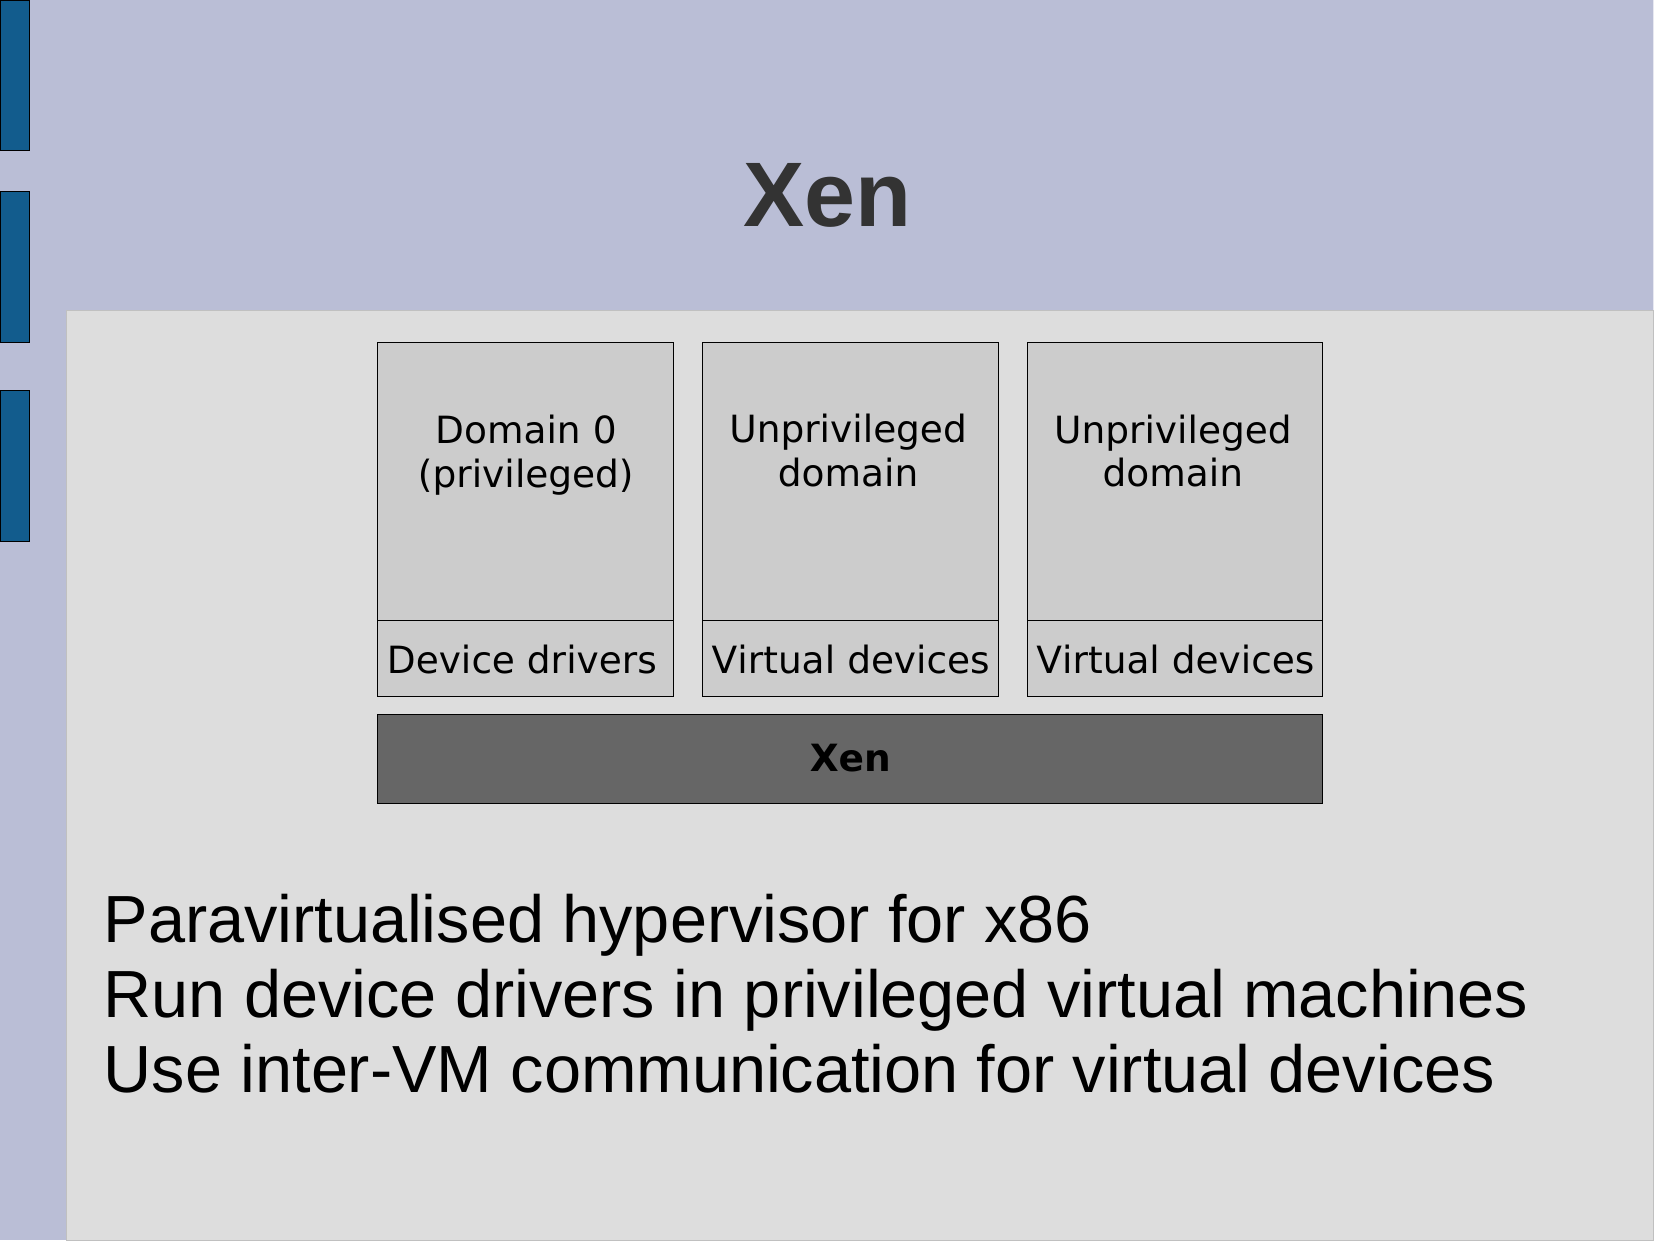

# Xen
Unprivileged
domain
Unprivileged
domain
Domain 0
(privileged)
Device drivers
Virtual devices
Virtual devices
Xen
Paravirtualised hypervisor for x86
Run device drivers in privileged virtual machines
Use inter-VM communication for virtual devices